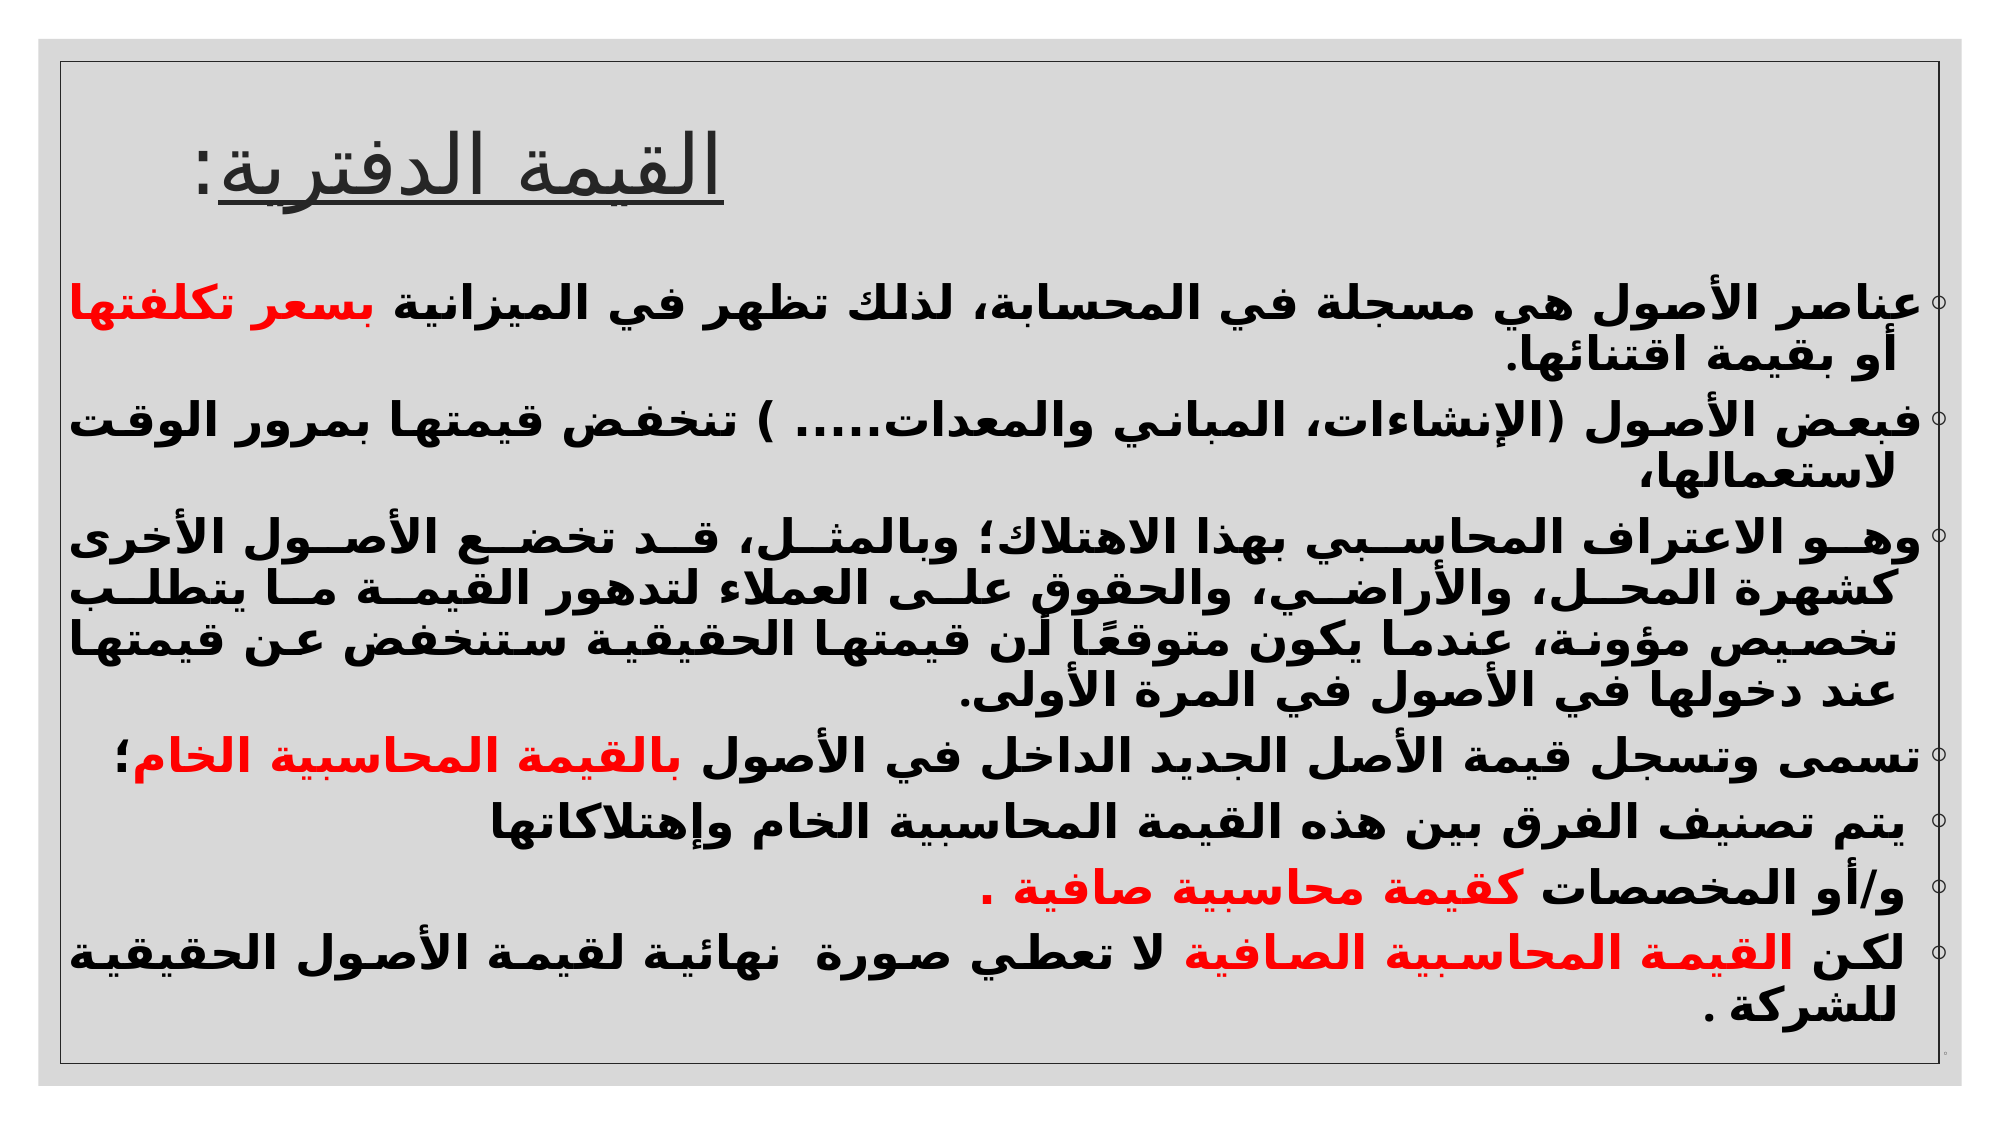

# القيمة الدفترية:
عناصر الأصول هي مسجلة في المحسابة، لذلك تظهر في الميزانية بسعر تكلفتها أو بقيمة اقتنائها.
فبعض الأصول (الإنشاءات، المباني والمعدات..... ) تنخفض قيمتها بمرور الوقت لاستعمالها،
وهو الاعتراف المحاسبي بهذا الاهتلاك؛ وبالمثل، قد تخضع الأصول الأخرى كشهرة المحل، والأراضي، والحقوق على العملاء لتدهور القيمة ما يتطلب تخصيص مؤونة، عندما يكون متوقعًا أن قيمتها الحقيقية ستنخفض عن قيمتها عند دخولها في الأصول في المرة الأولى.
تسمى وتسجل قيمة الأصل الجديد الداخل في الأصول بالقيمة المحاسبية الخام؛
 يتم تصنيف الفرق بين هذه القيمة المحاسبية الخام وإهتلاكاتها
 و/أو المخصصات كقيمة محاسبية صافية .
 لكن القيمة المحاسبية الصافية لا تعطي صورة نهائية لقيمة الأصول الحقيقية للشركة .